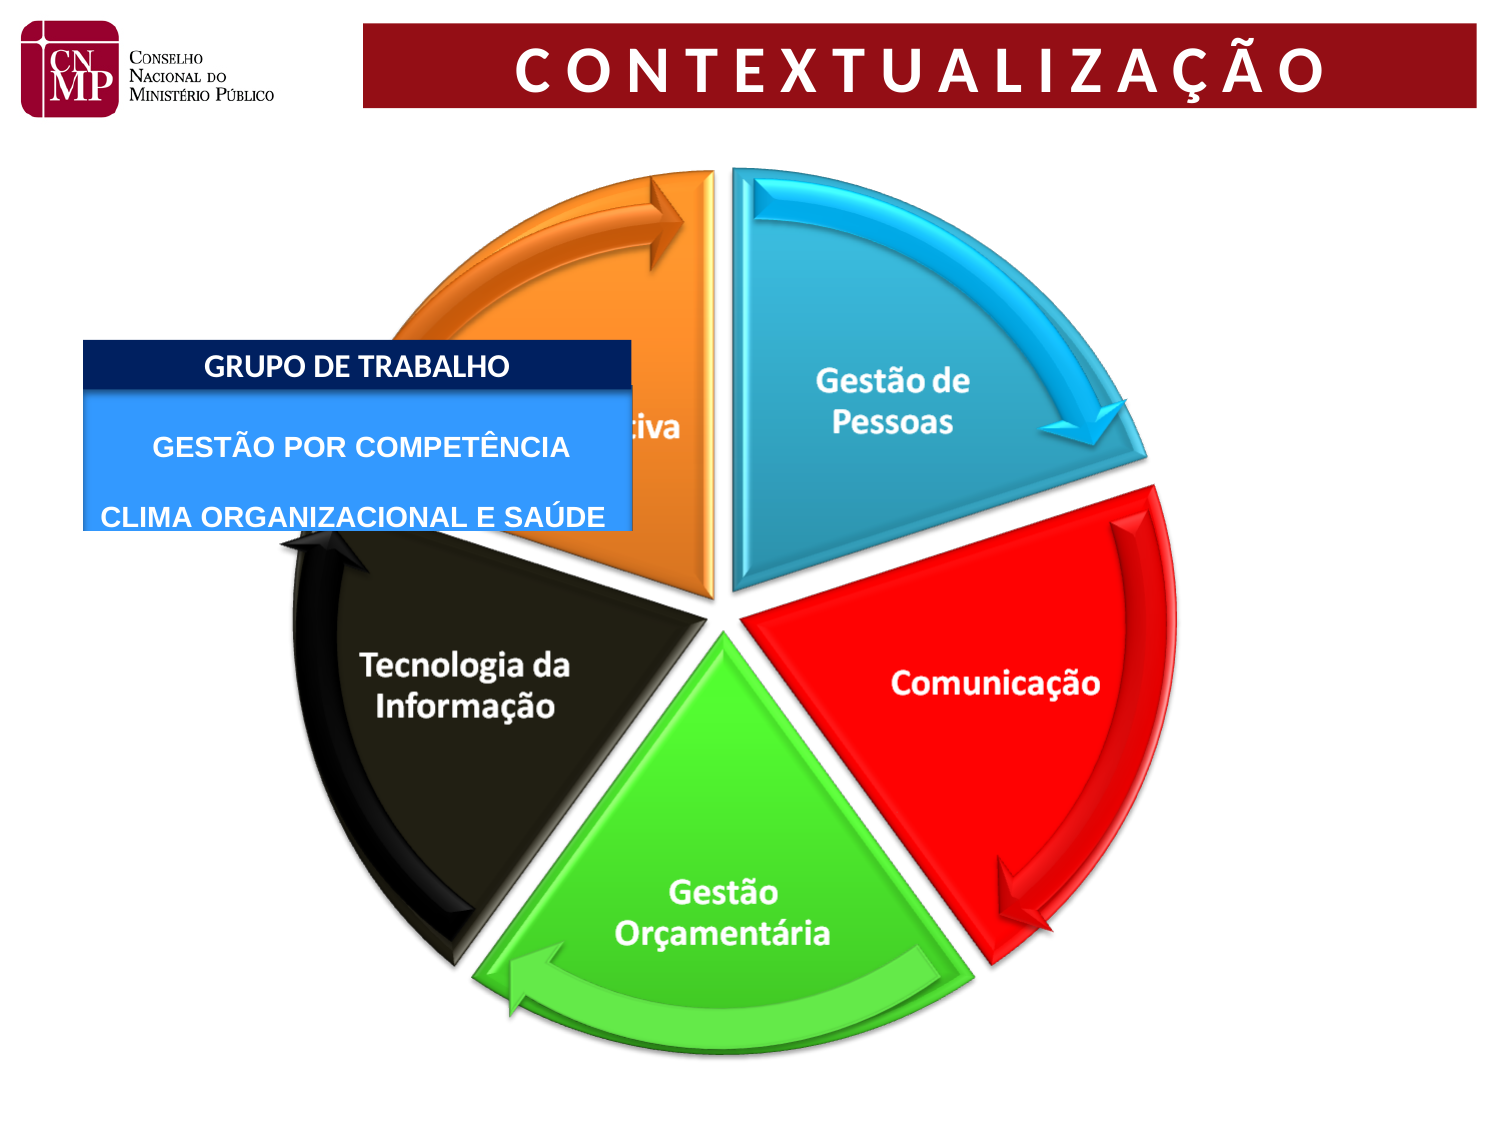

C O N T E X T U A L I Z A Ç Ã O
GRUPO DE TRABALHO
 GESTÃO POR COMPETÊNCIA
CLIMA ORGANIZACIONAL E SAÚDE